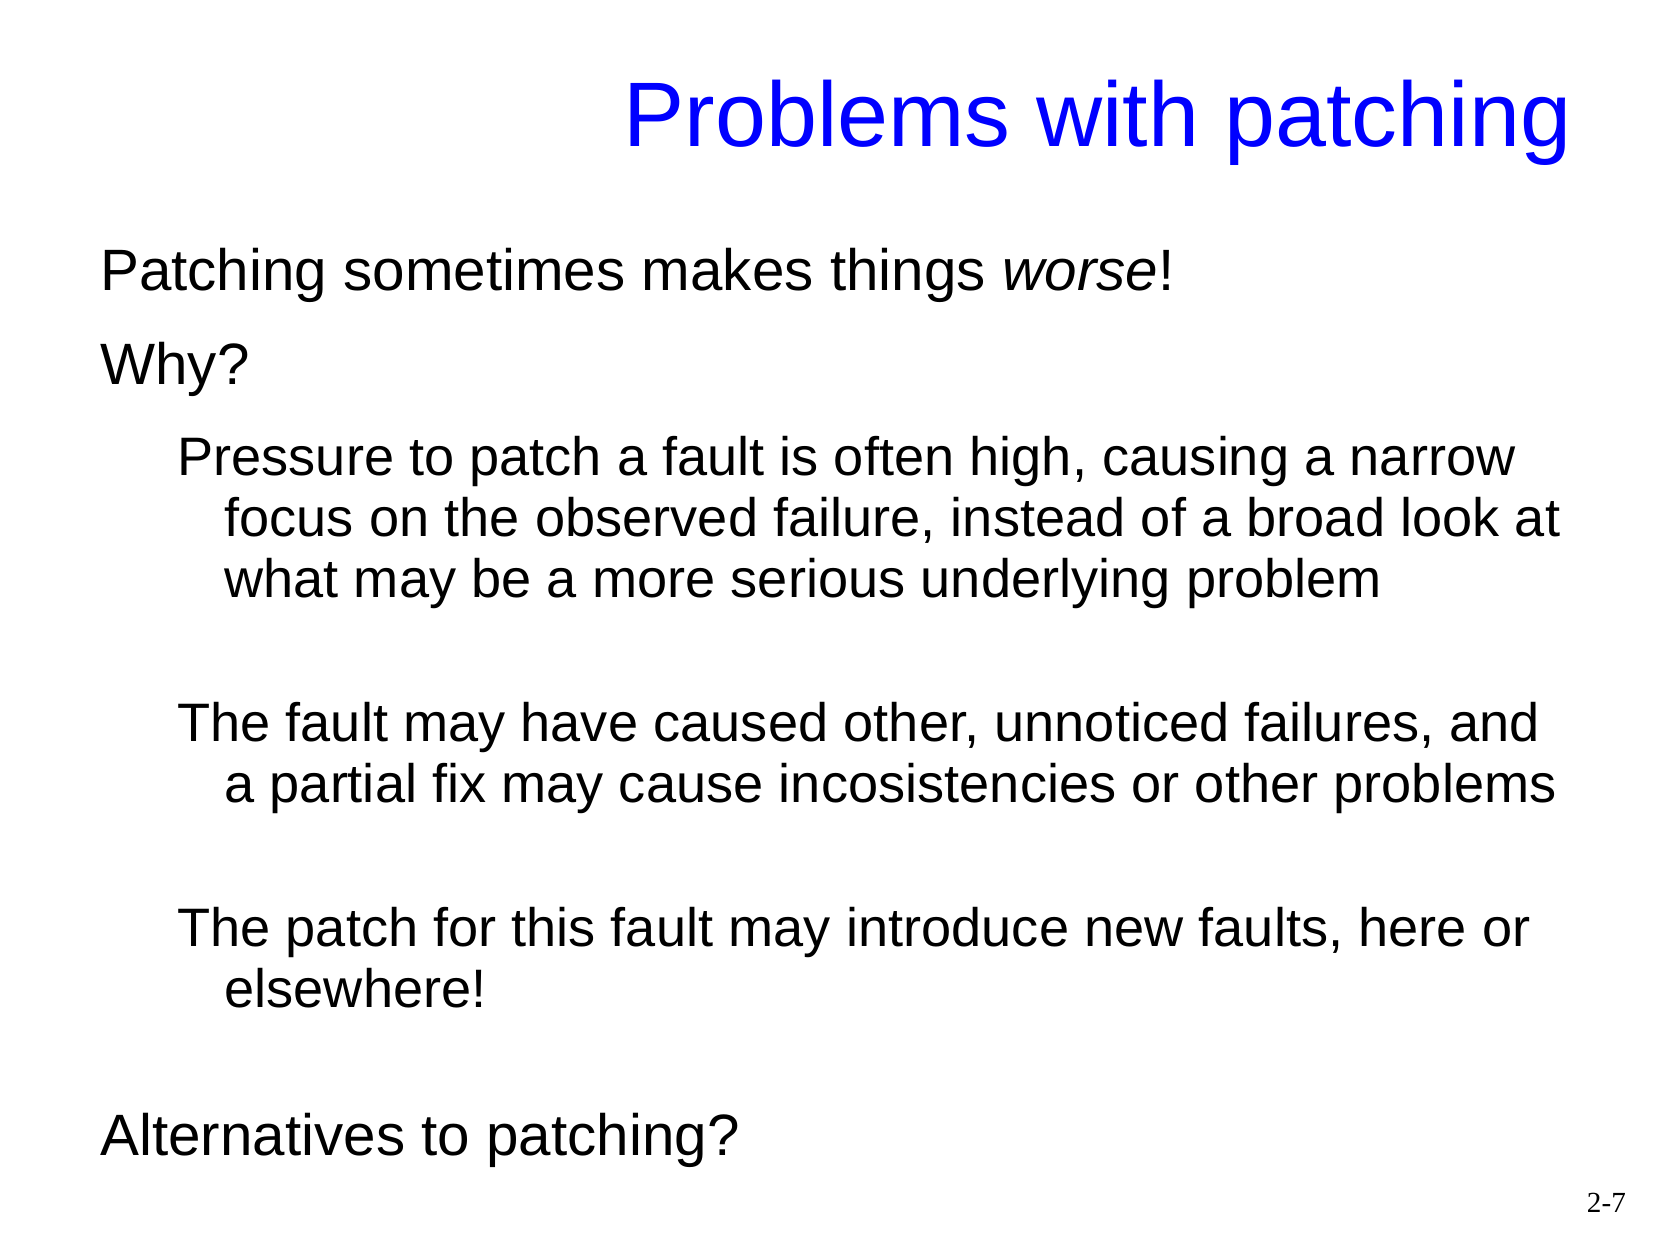

# Problems with patching
Patching sometimes makes things worse!
Why?
Pressure to patch a fault is often high, causing a narrow focus on the observed failure, instead of a broad look at what may be a more serious underlying problem
The fault may have caused other, unnoticed failures, and a partial fix may cause incosistencies or other problems
The patch for this fault may introduce new faults, here or elsewhere!
Alternatives to patching?